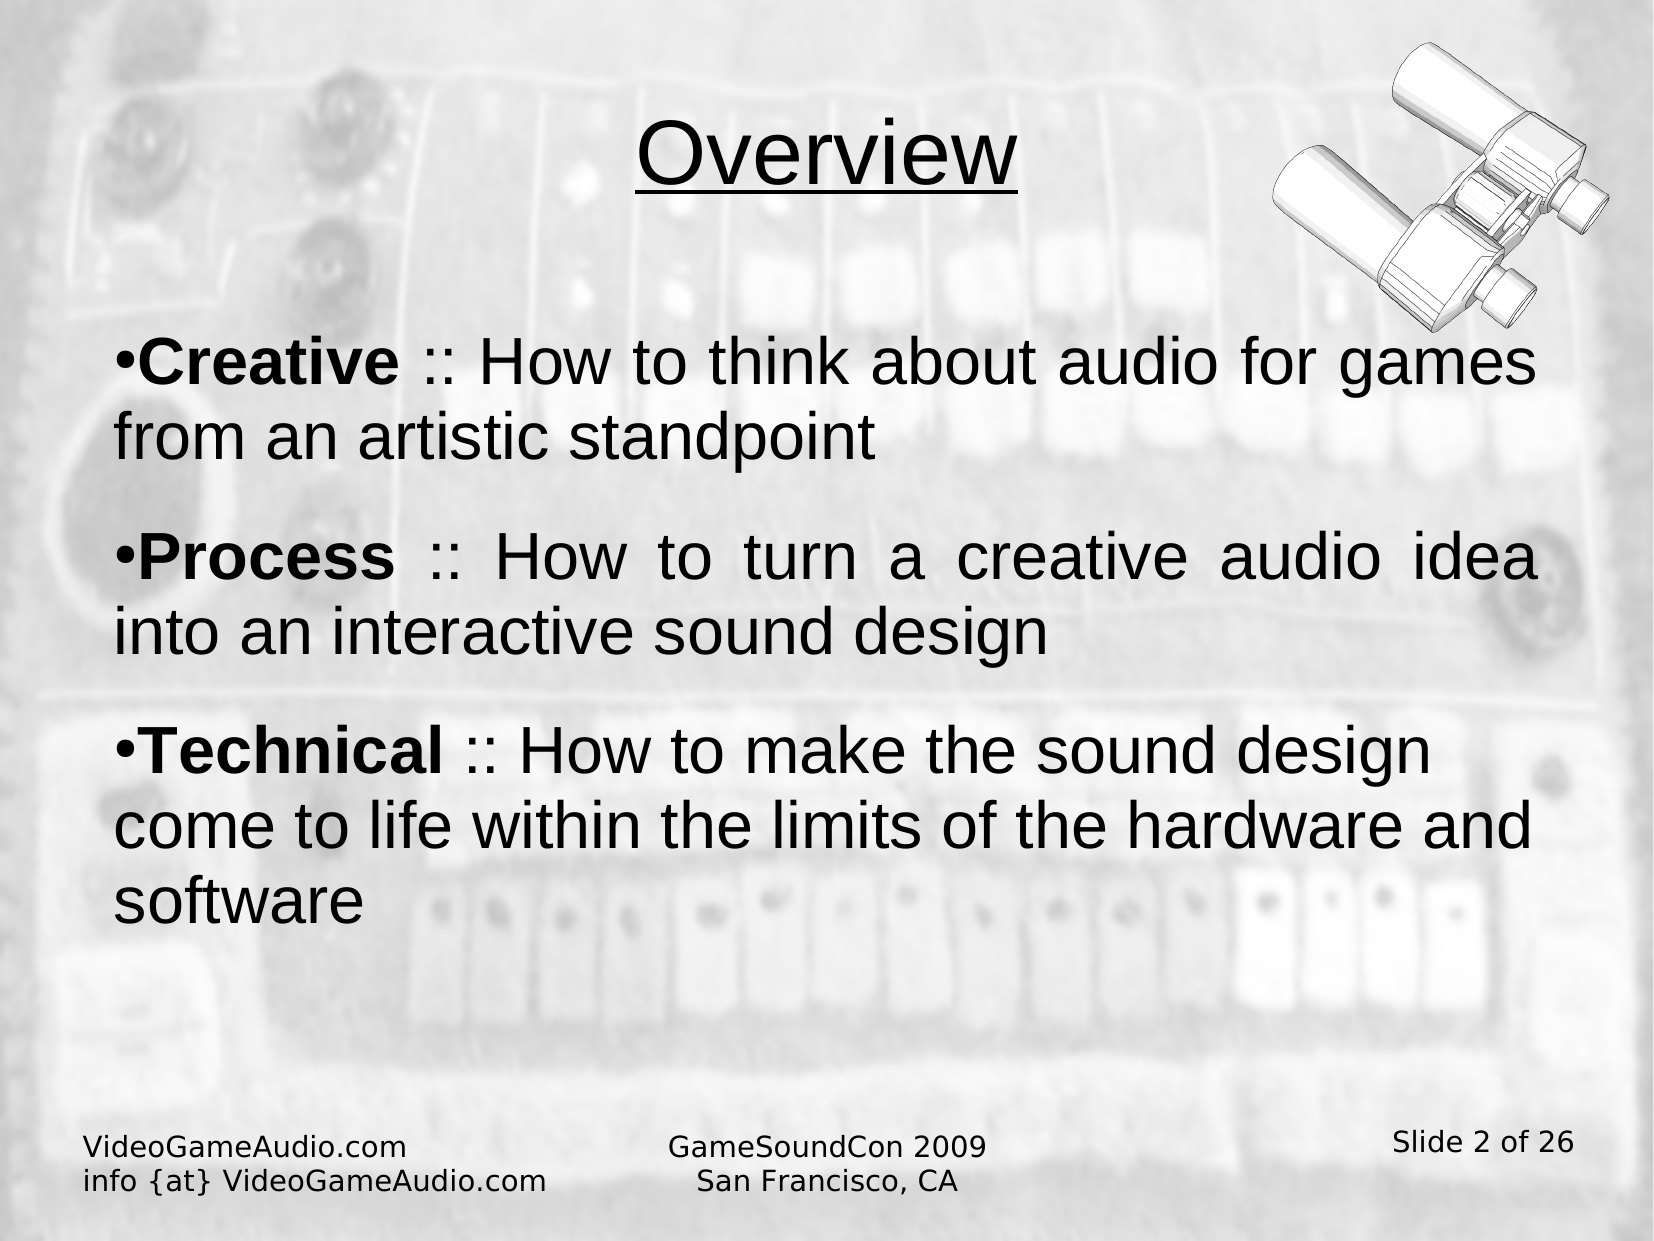

# Overview
Creative :: How to think about audio for games from an artistic standpoint
Process :: How to turn a creative audio idea into an interactive sound design
Technical :: How to make the sound design come to life within the limits of the hardware and software
2